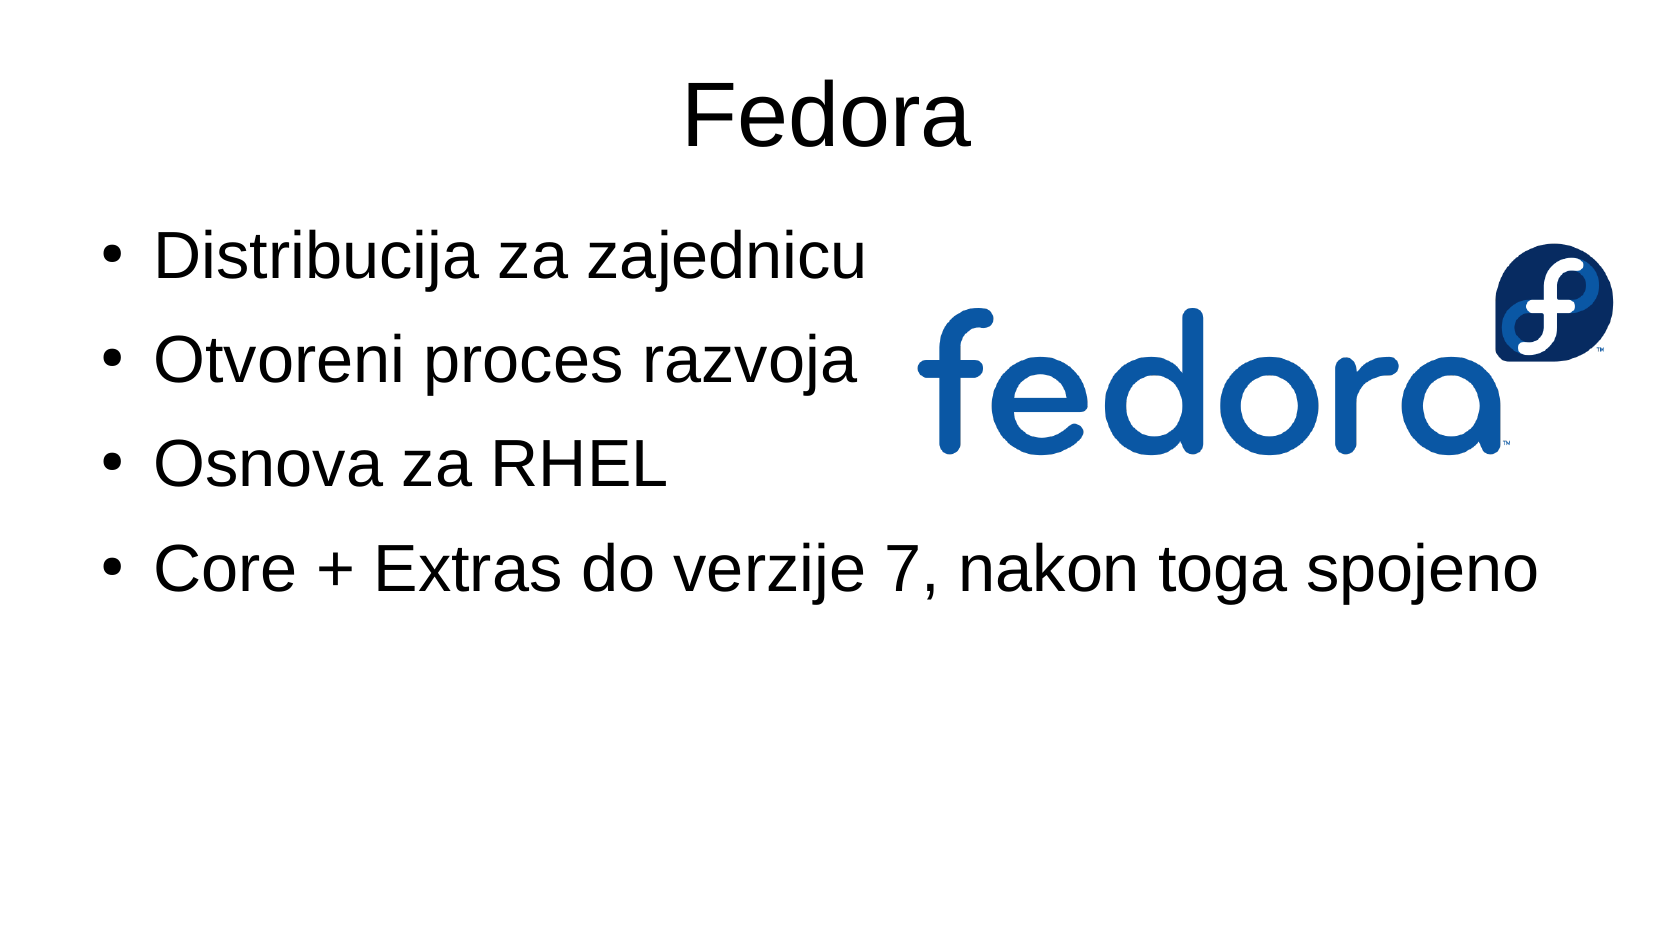

# Fedora
Distribucija za zajednicu
Otvoreni proces razvoja
Osnova za RHEL
Core + Extras do verzije 7, nakon toga spojeno